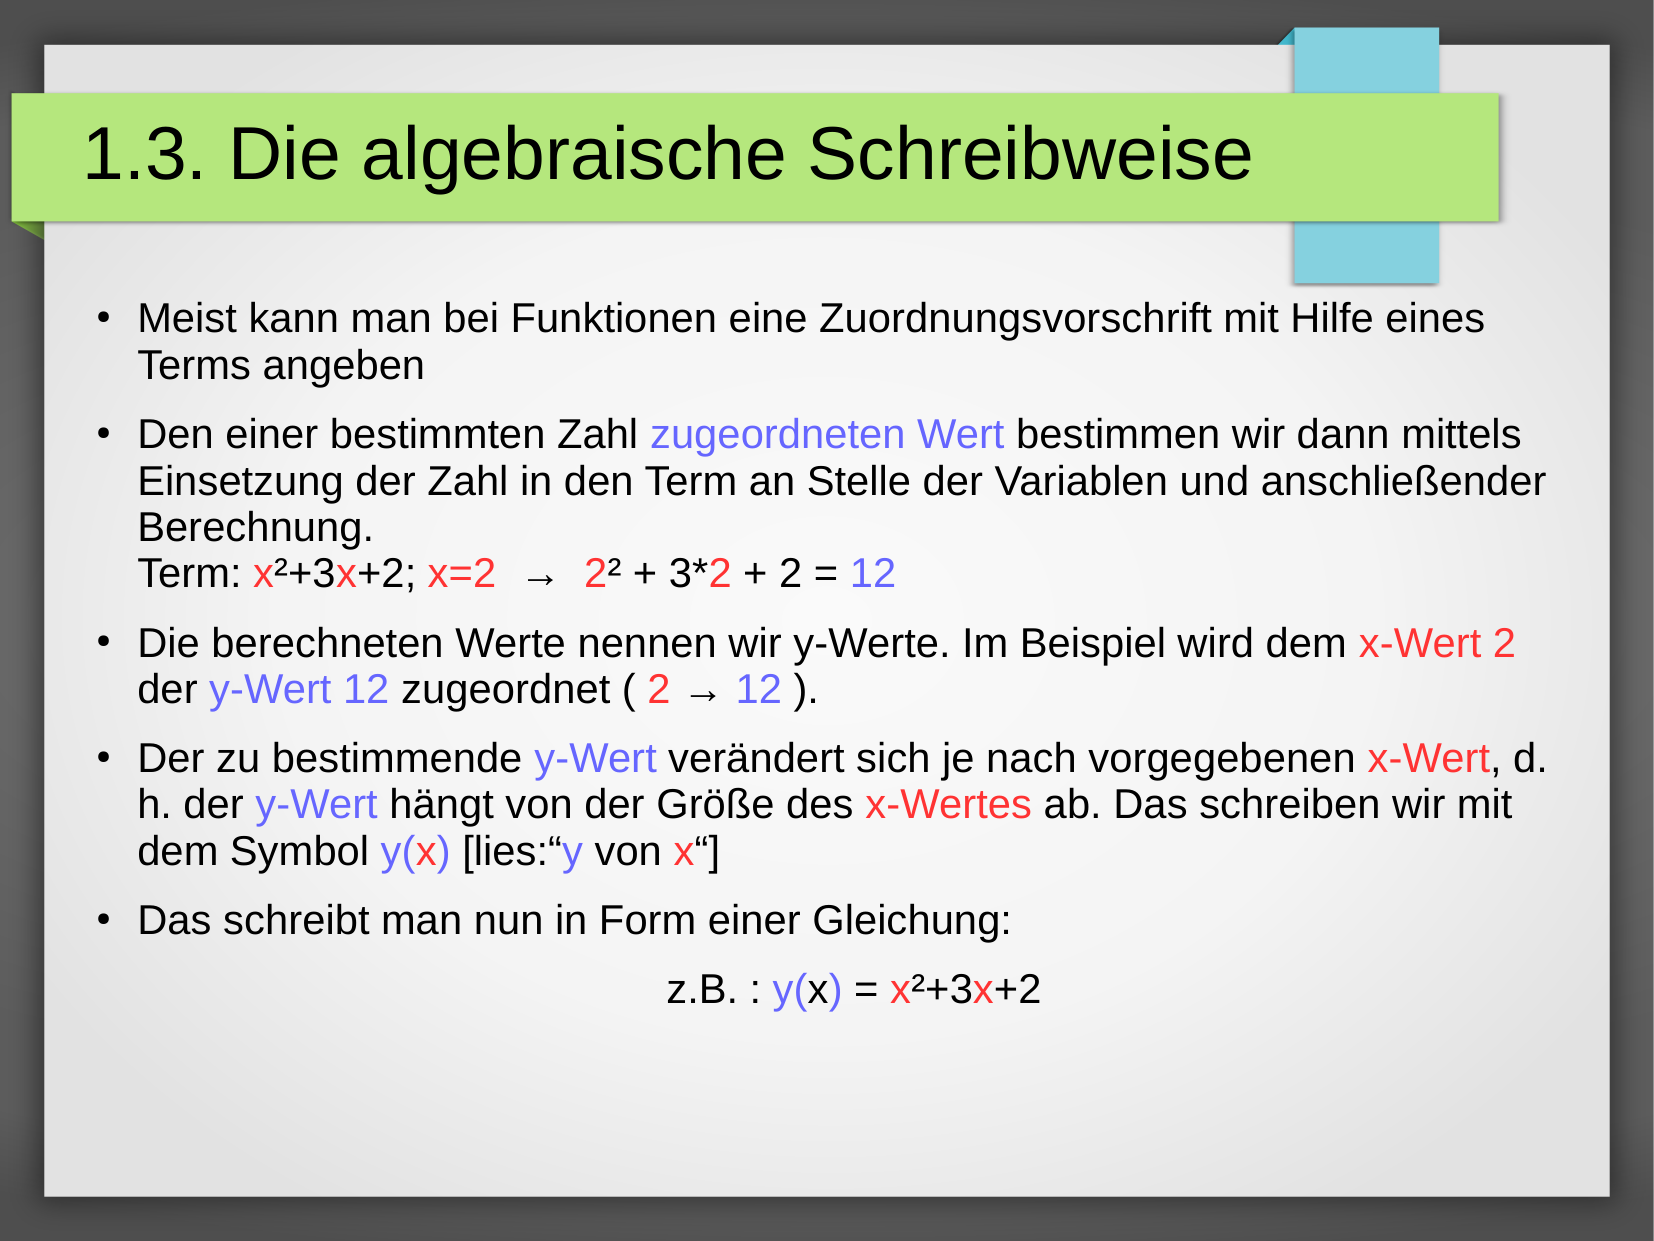

# 1.3. Die algebraische Schreibweise
Meist kann man bei Funktionen eine Zuordnungsvorschrift mit Hilfe eines Terms angeben
Den einer bestimmten Zahl zugeordneten Wert bestimmen wir dann mittels Einsetzung der Zahl in den Term an Stelle der Variablen und anschließender Berechnung.
Term: x²+3x+2; x=2 → 2² + 3*2 + 2 = 12
Die berechneten Werte nennen wir y-Werte. Im Beispiel wird dem x-Wert 2 der y-Wert 12 zugeordnet ( 2 → 12 ).
Der zu bestimmende y-Wert verändert sich je nach vorgegebenen x-Wert, d. h. der y-Wert hängt von der Größe des x-Wertes ab. Das schreiben wir mit dem Symbol y(x) [lies:“y von x“]
Das schreibt man nun in Form einer Gleichung:
z.B. : y(x) = x²+3x+2